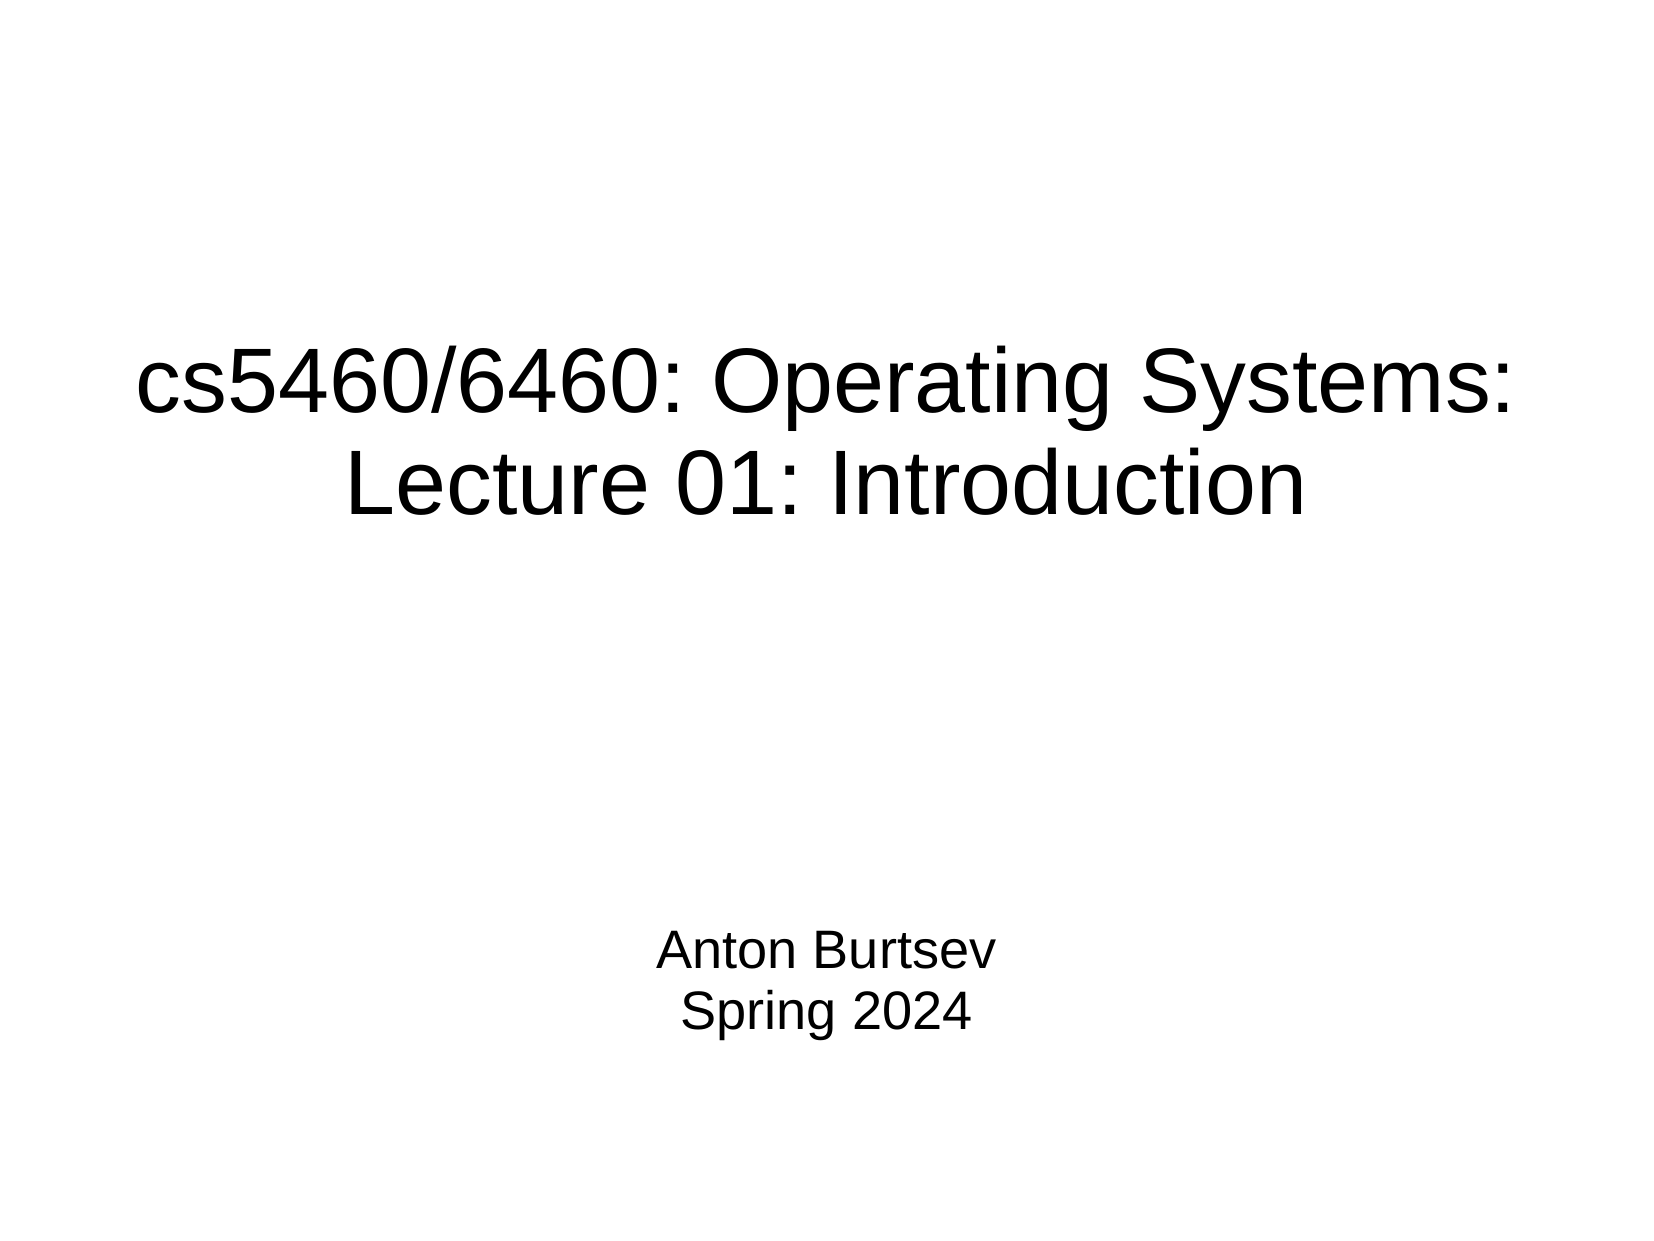

# cs5460/6460: Operating Systems: Lecture 01: Introduction
Anton Burtsev
Spring 2024